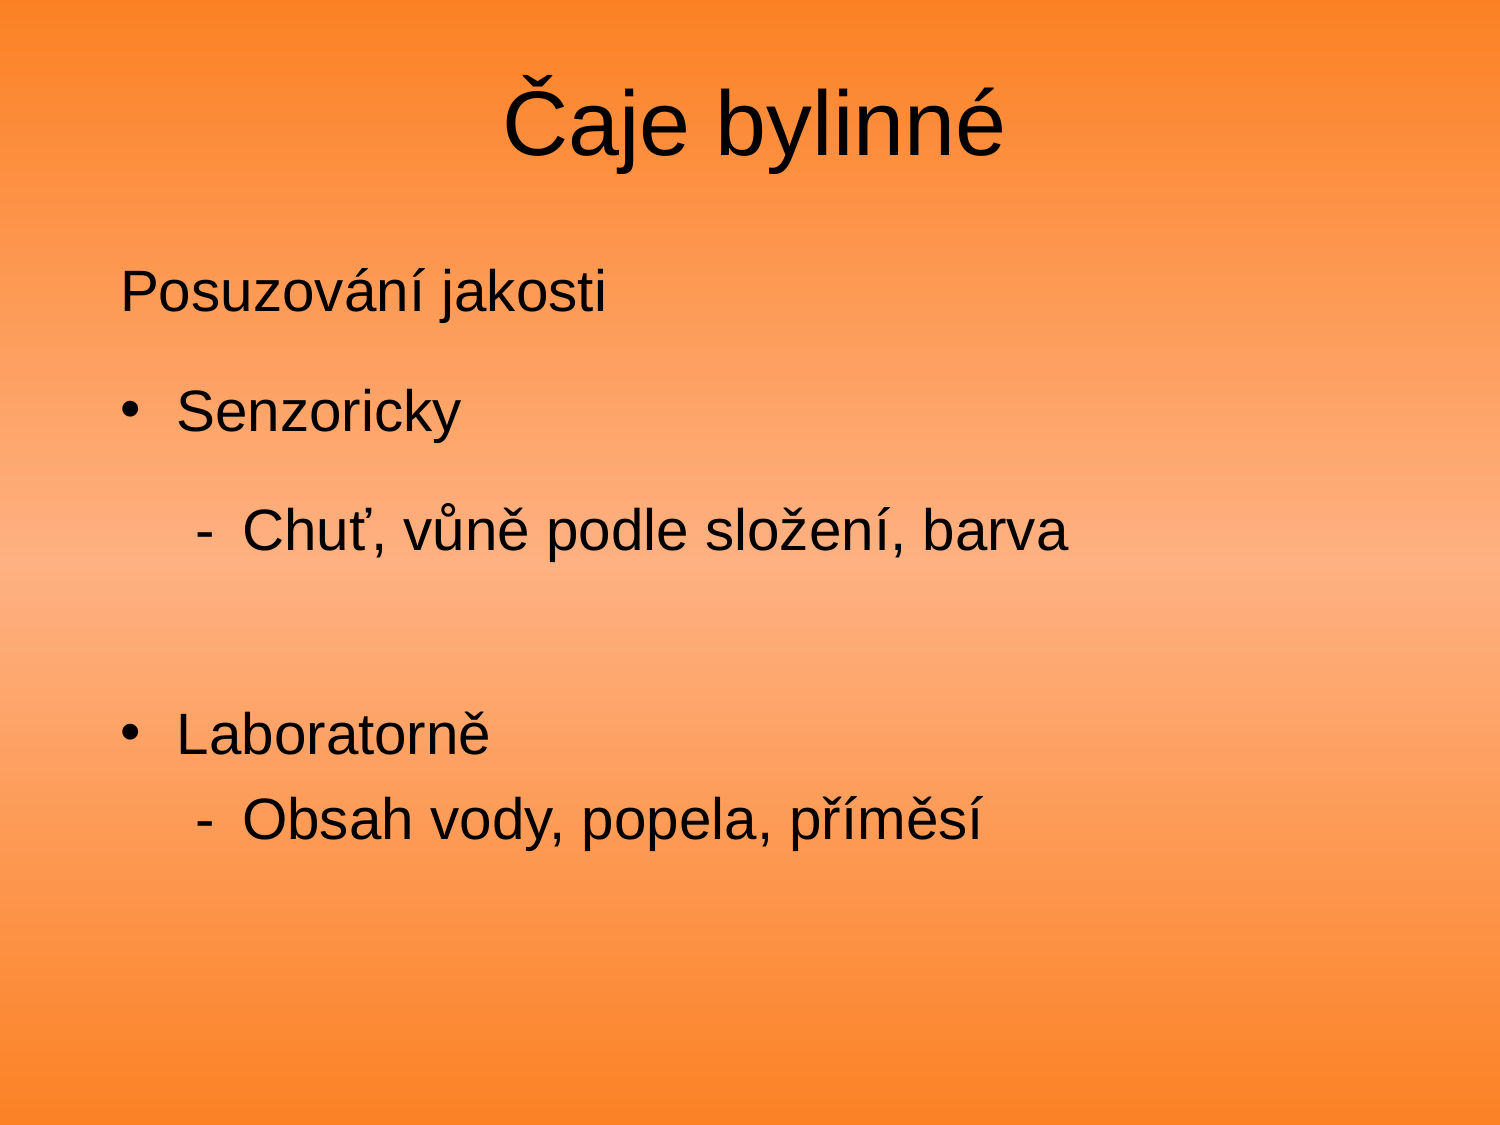

# Čaje bylinné
Posuzování jakosti
Senzoricky
-	Chuť, vůně podle složení, barva
Laboratorně
-	Obsah vody, popela, příměsí